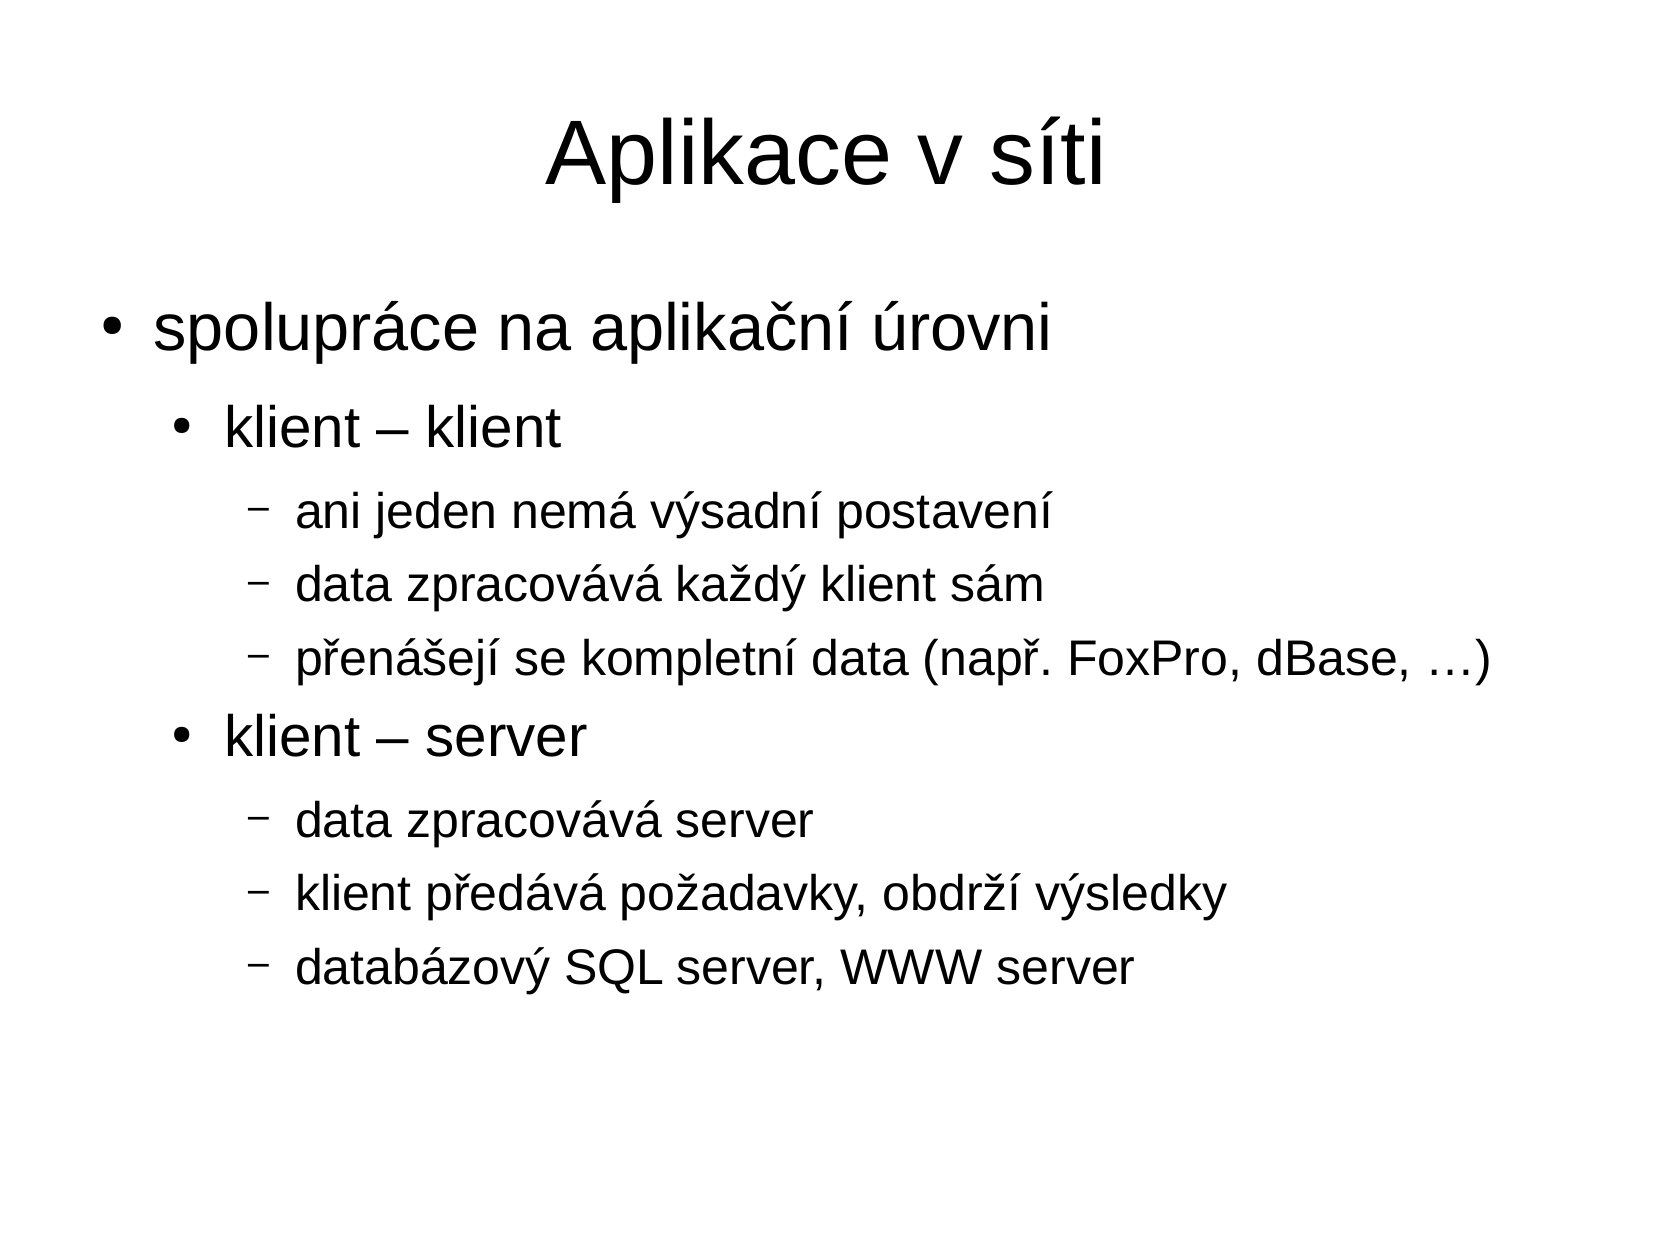

# Aplikace v síti
spolupráce na aplikační úrovni
klient – klient
ani jeden nemá výsadní postavení
data zpracovává každý klient sám
přenášejí se kompletní data (např. FoxPro, dBase, …)
klient – server
data zpracovává server
klient předává požadavky, obdrží výsledky
databázový SQL server, WWW server